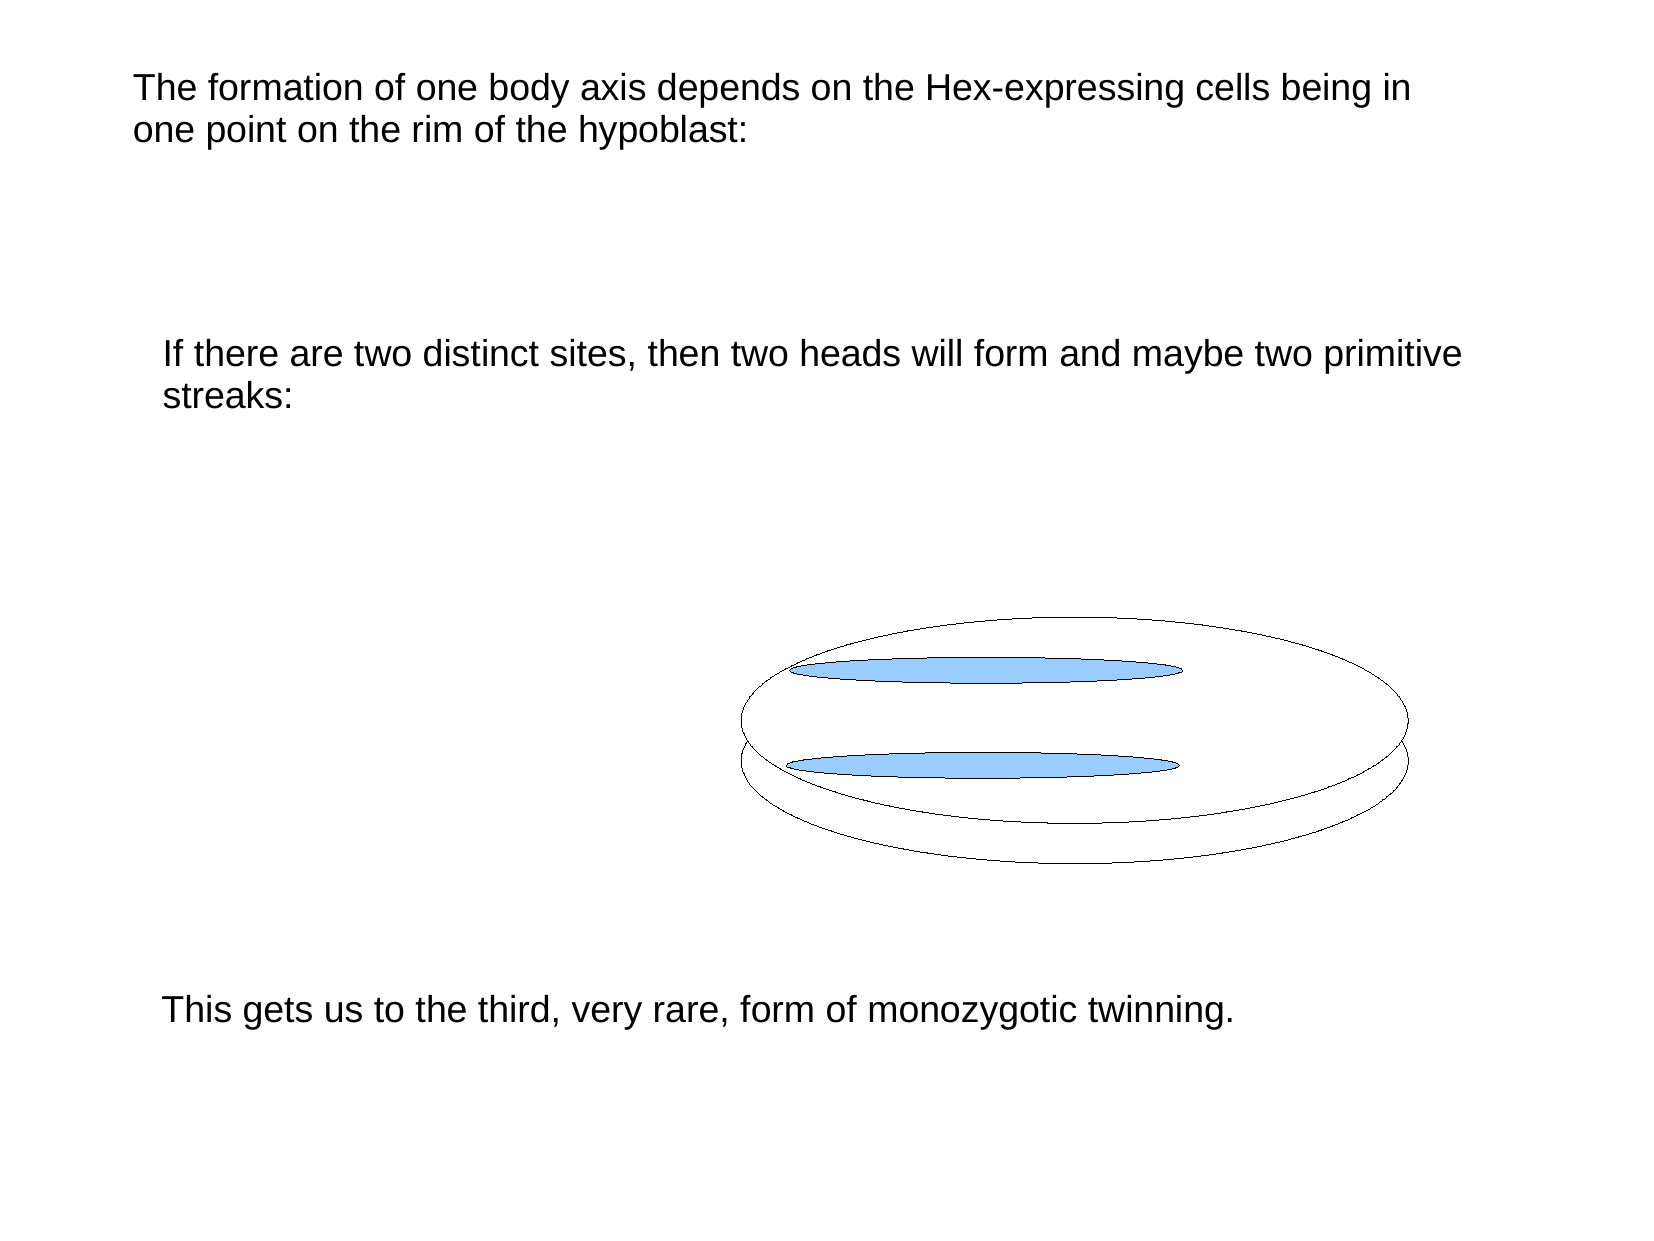

The formation of one body axis depends on the Hex-expressing cells being in one point on the rim of the hypoblast:
If there are two distinct sites, then two heads will form and maybe two primitive streaks:
This gets us to the third, very rare, form of monozygotic twinning.